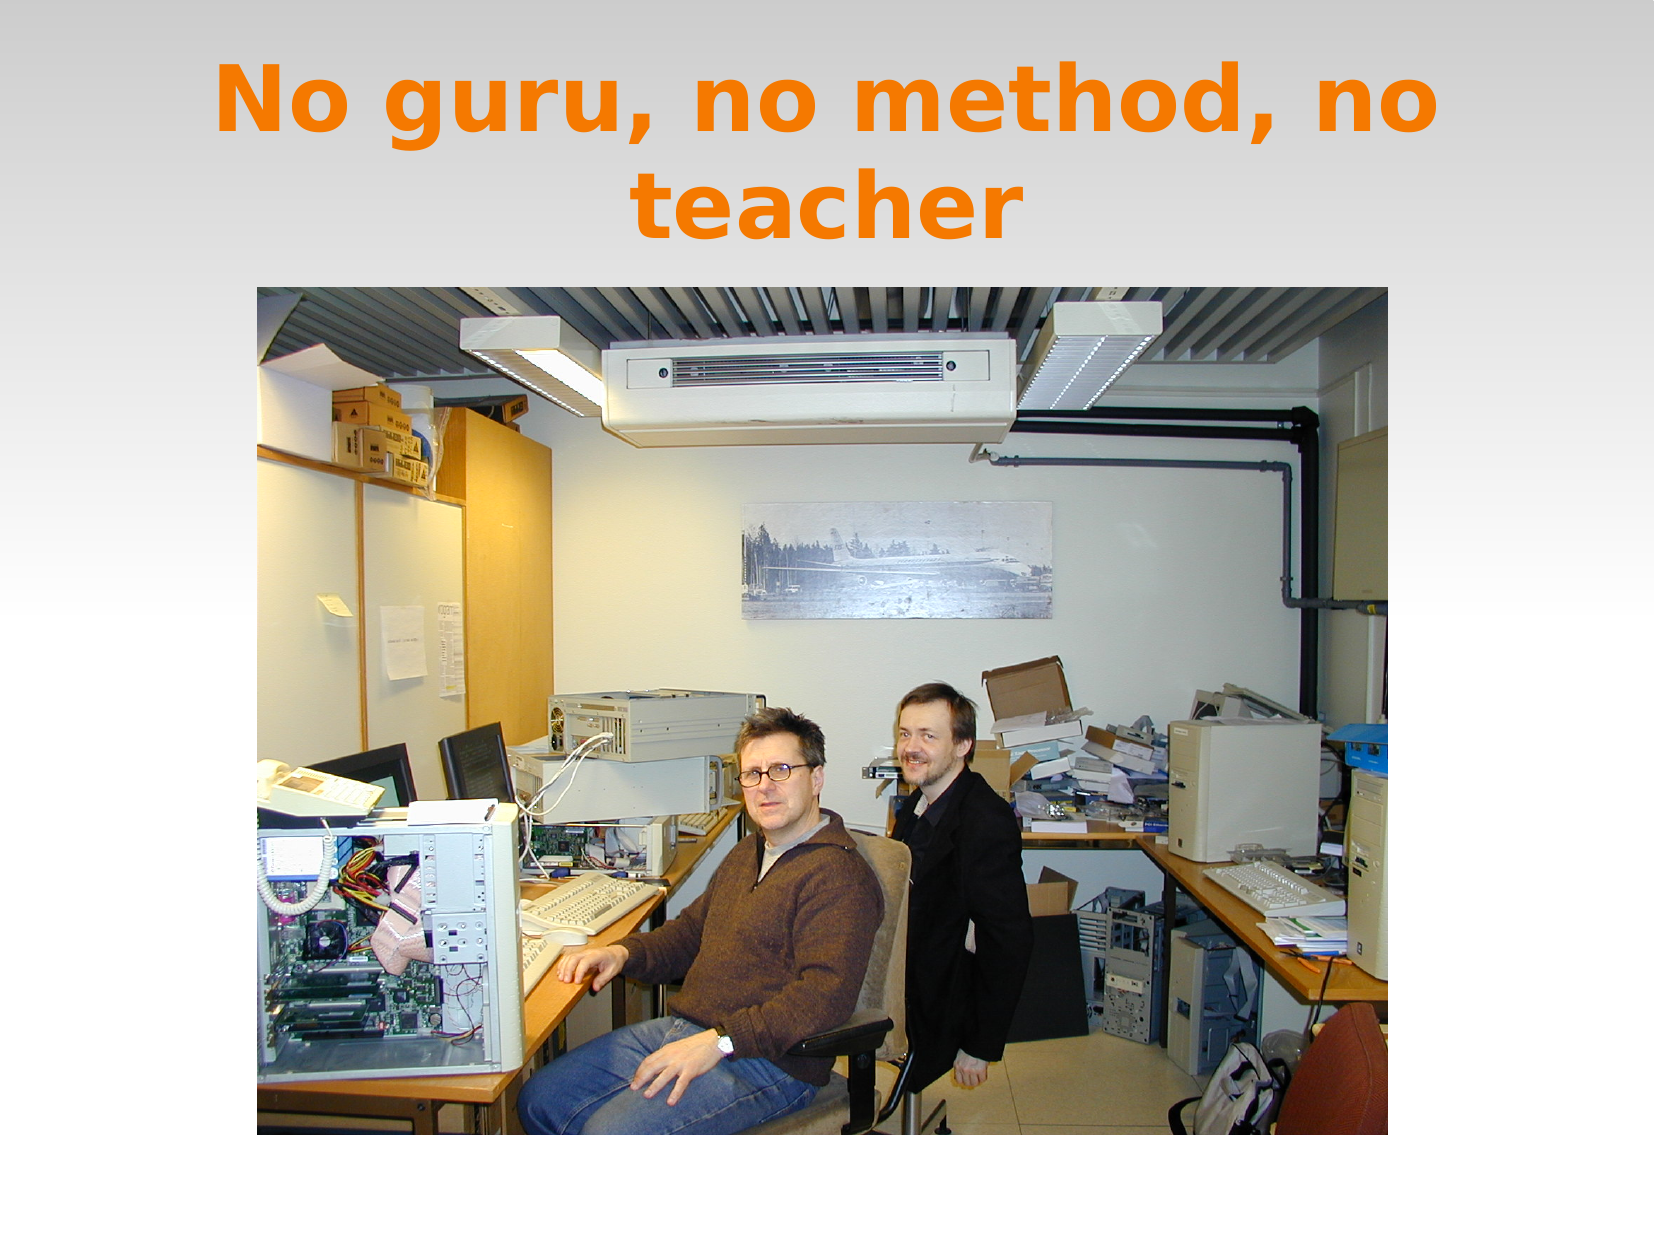

# No guru, no method, no teacher